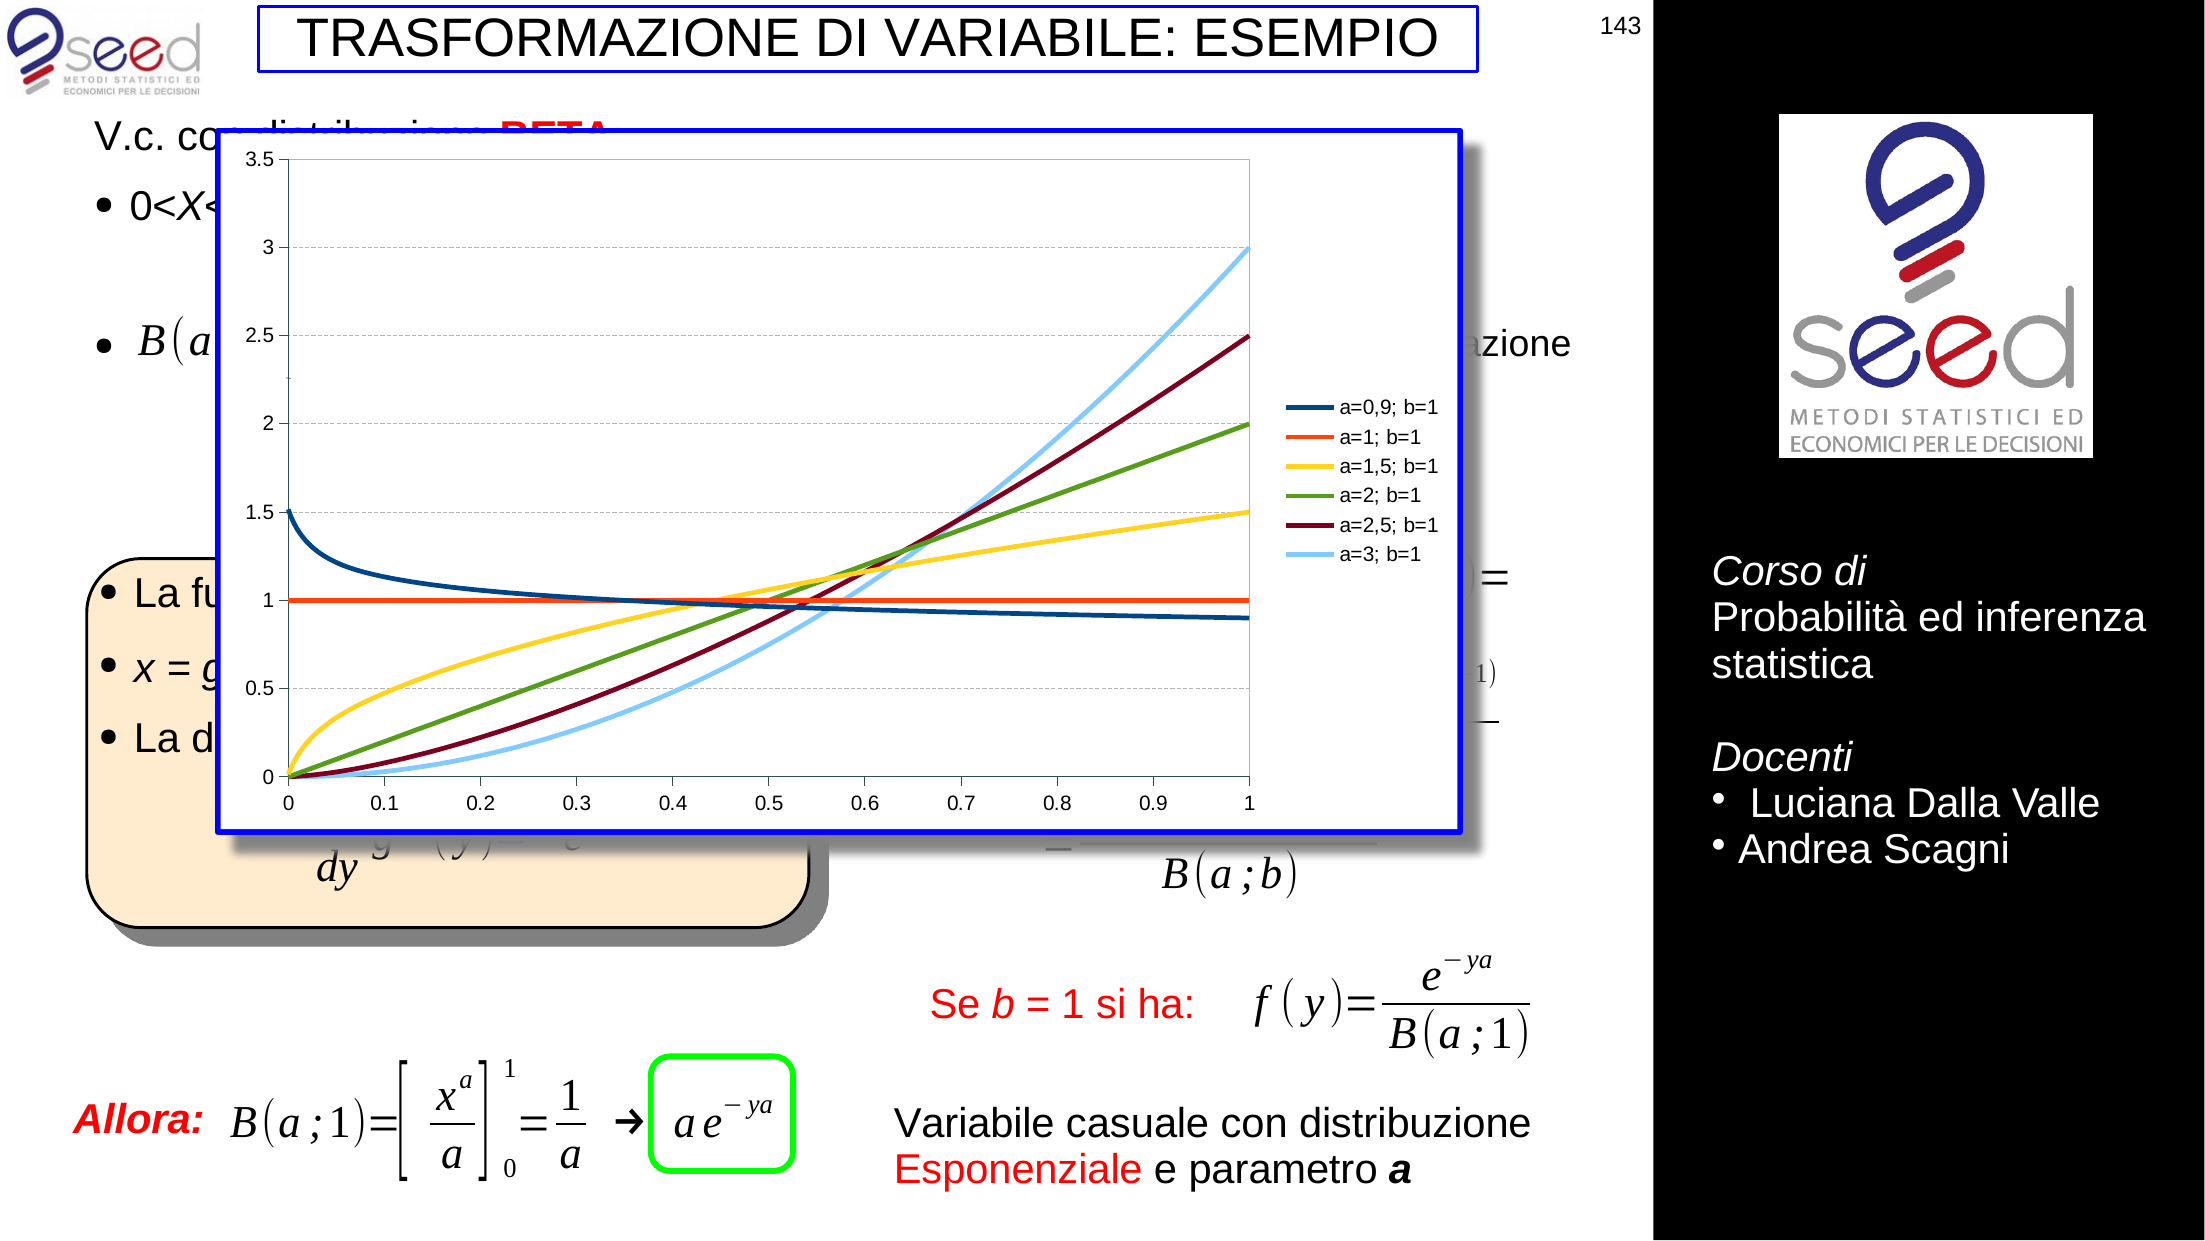

TRASFORMAZIONE DI VARIABILE: ESEMPIO
V.c. con distribuzione BETA:
0<X<1; a>0; b>0
### Chart
| Category | a=0,9; b=1 | a=1; b=1 | a=1,5; b=1 | a=2; b=1 | a=2,5; b=1 | a=3; b=1 |
|---|---|---|---|---|---|---|costante (una volta fissati a e b) di normalizzazione
y = g(x) = - loge x
La funzione g() è biunivoca su (0;1)
x = g-1(y) = e-y: l’inversa esiste
La derivata di x=g-1(y) rispetto ad y:
Se b = 1 si ha:
Allora:
Variabile casuale con distribuzione Esponenziale e parametro a